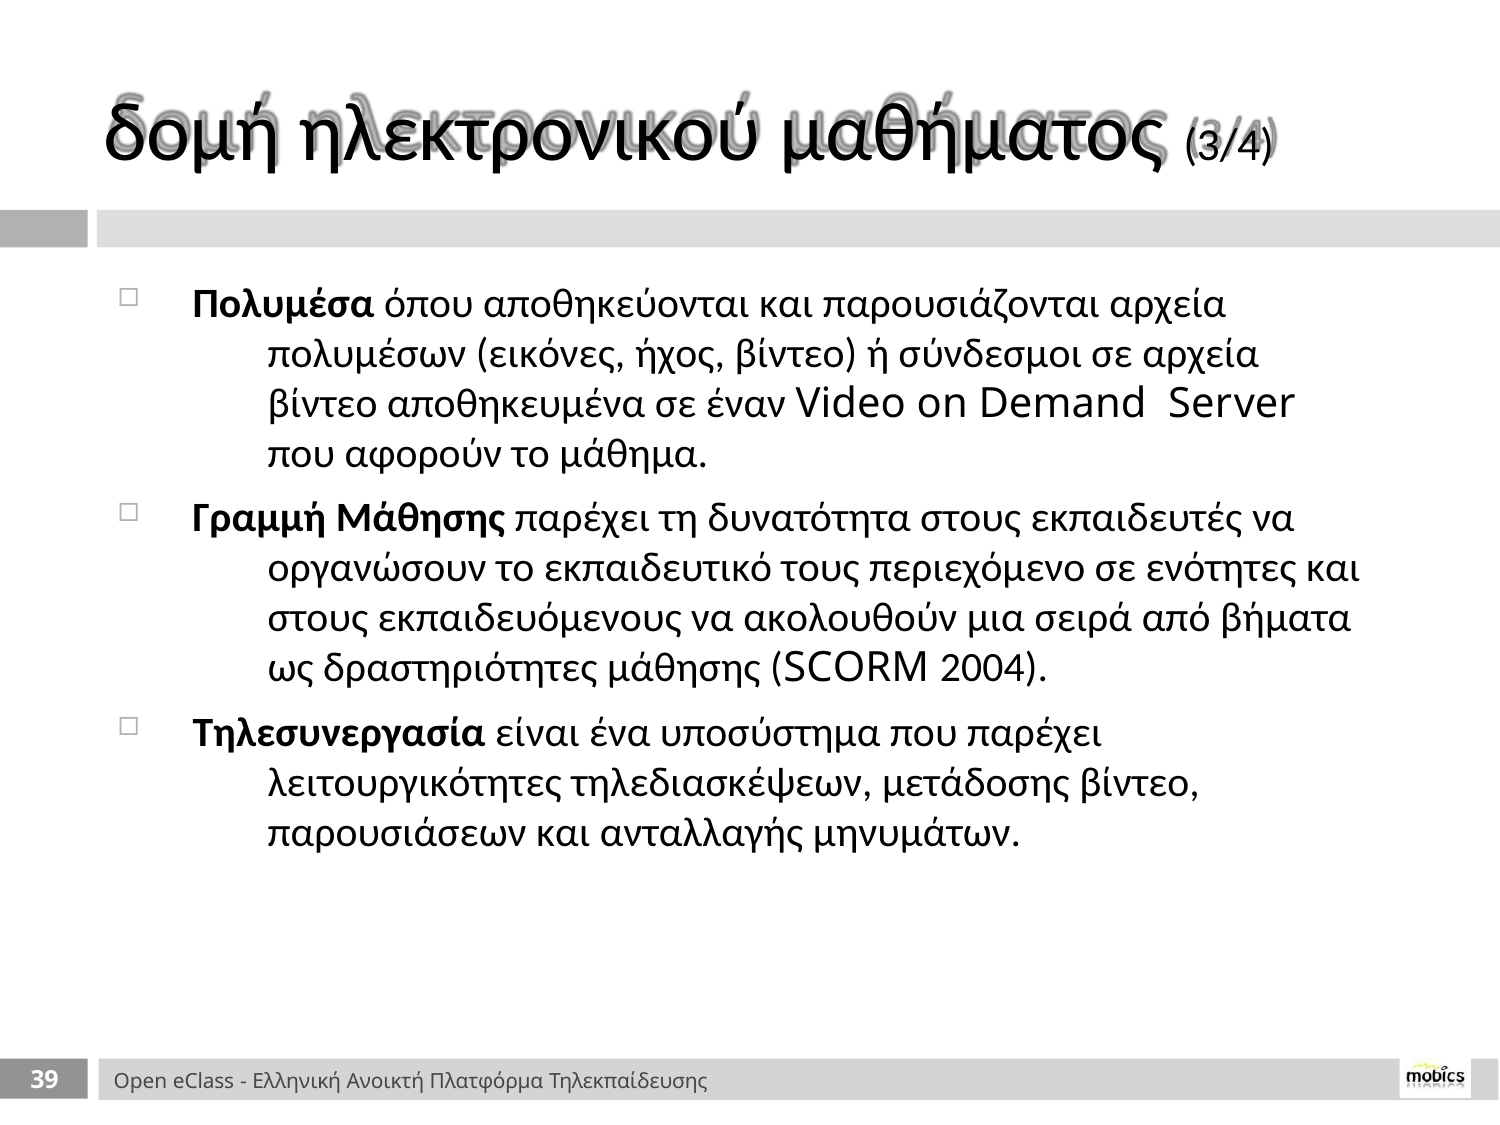

# δομή ηλεκτρονικού μαθήματος (3/4)
Πολυμέσα όπου αποθηκεύονται και παρουσιάζονται αρχεία πολυμέσων (εικόνες, ήχος, βίντεο) ή σύνδεσμοι σε αρχεία βίντεο αποθηκευμένα σε έναν Video on Demand Server που αφορούν το μάθημα.
Γραμμή Μάθησης παρέχει τη δυνατότητα στους εκπαιδευτές να οργανώσουν το εκπαιδευτικό τους περιεχόμενο σε ενότητες και στους εκπαιδευόμενους να ακολουθούν μια σειρά από βήματα ως δραστηριότητες μάθησης (SCORM 2004).
Τηλεσυνεργασία είναι ένα υποσύστημα που παρέχει λειτουργικότητες τηλεδιασκέψεων, μετάδοσης βίντεο, παρουσιάσεων και ανταλλαγής μηνυμάτων.
39
Open eClass - Ελληνική Ανοικτή Πλατφόρμα Τηλεκπαίδευσης